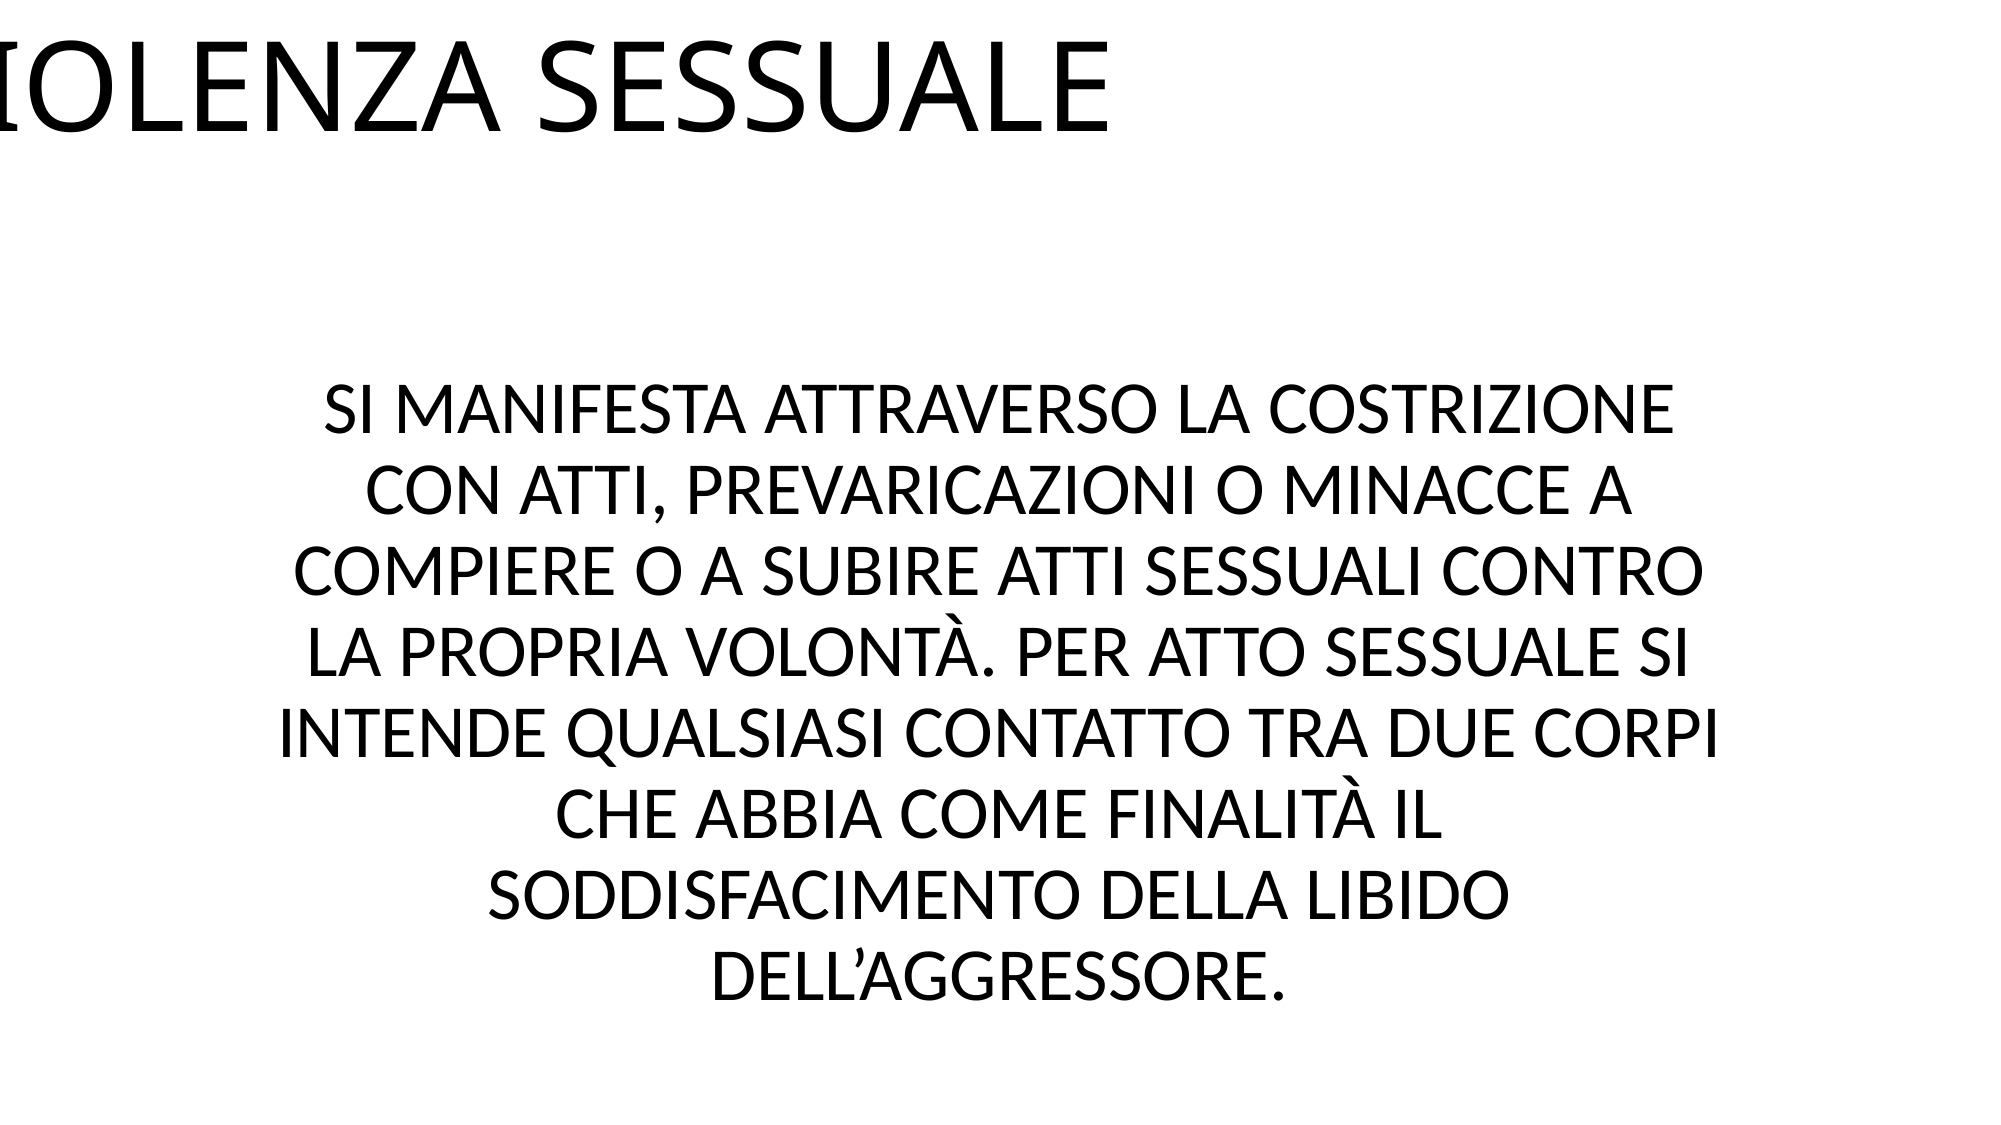

# VIOLENZA SESSUALE
SI MANIFESTA ATTRAVERSO LA COSTRIZIONE CON ATTI, PREVARICAZIONI O MINACCE A COMPIERE O A SUBIRE ATTI SESSUALI CONTRO LA PROPRIA VOLONTÀ. PER ATTO SESSUALE SI INTENDE QUALSIASI CONTATTO TRA DUE CORPI CHE ABBIA COME FINALITÀ IL SODDISFACIMENTO DELLA LIBIDO DELL’AGGRESSORE.